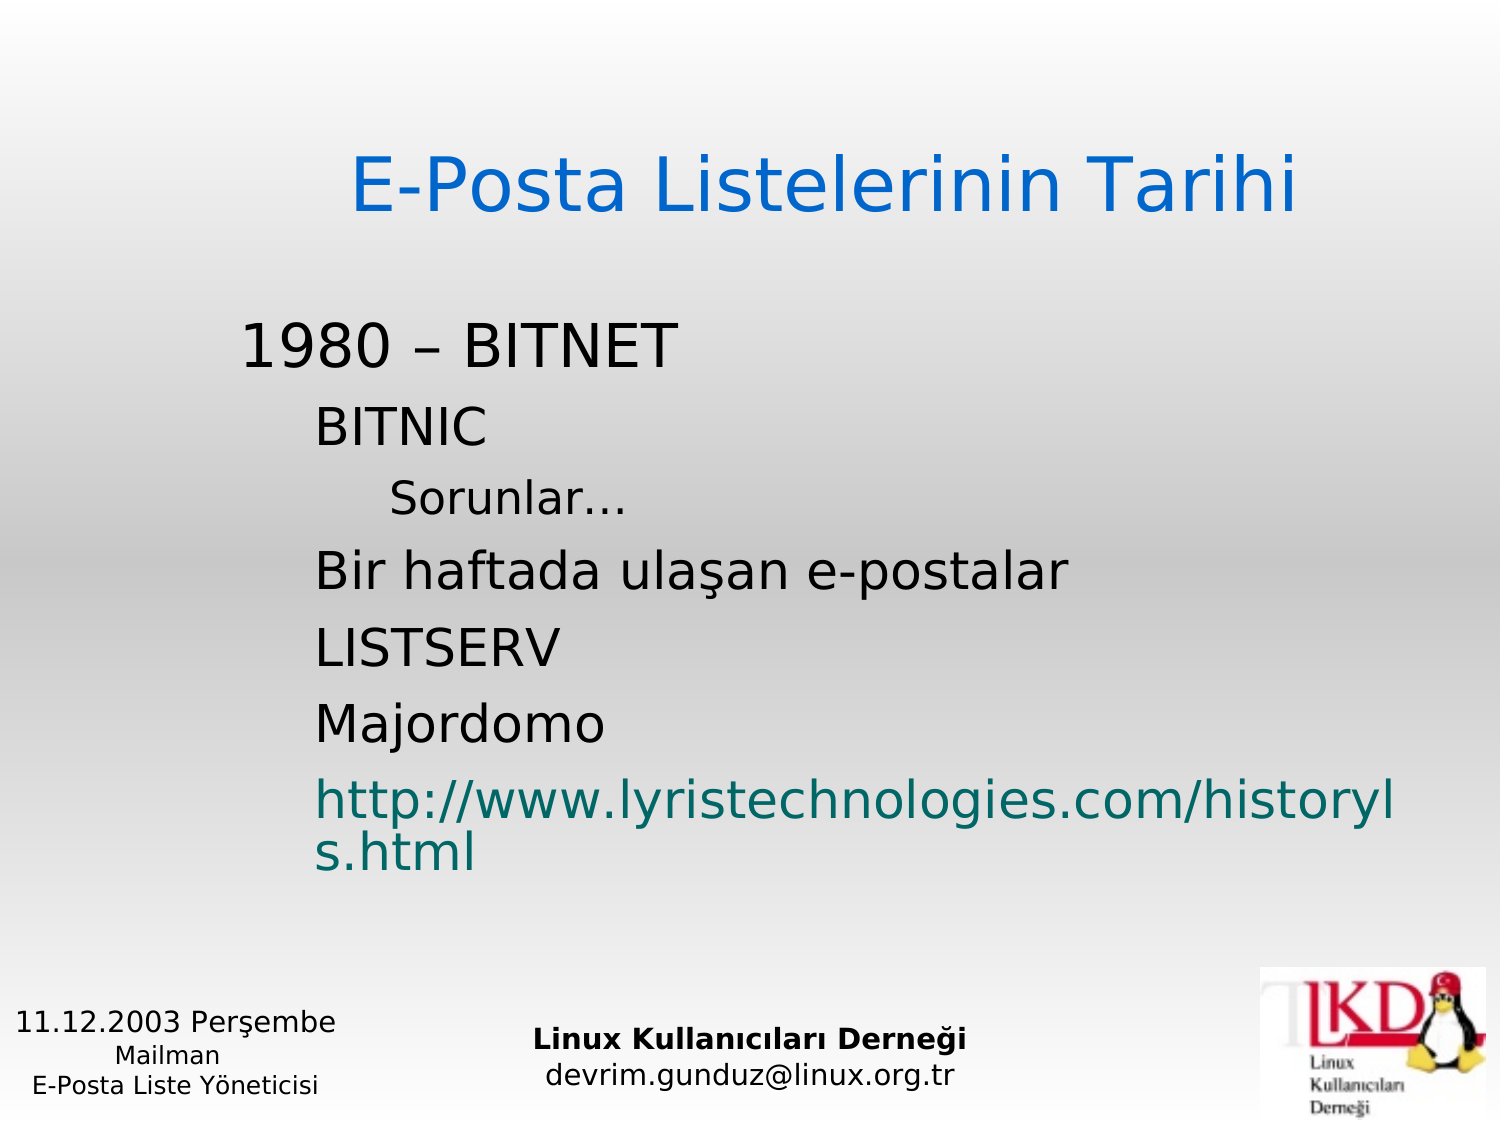

# E-Posta Listelerinin Tarihi
1980 – BITNET
BITNIC
Sorunlar…
Bir haftada ulaşan e-postalar
LISTSERV
Majordomo
http://www.lyristechnologies.com/historyls.html